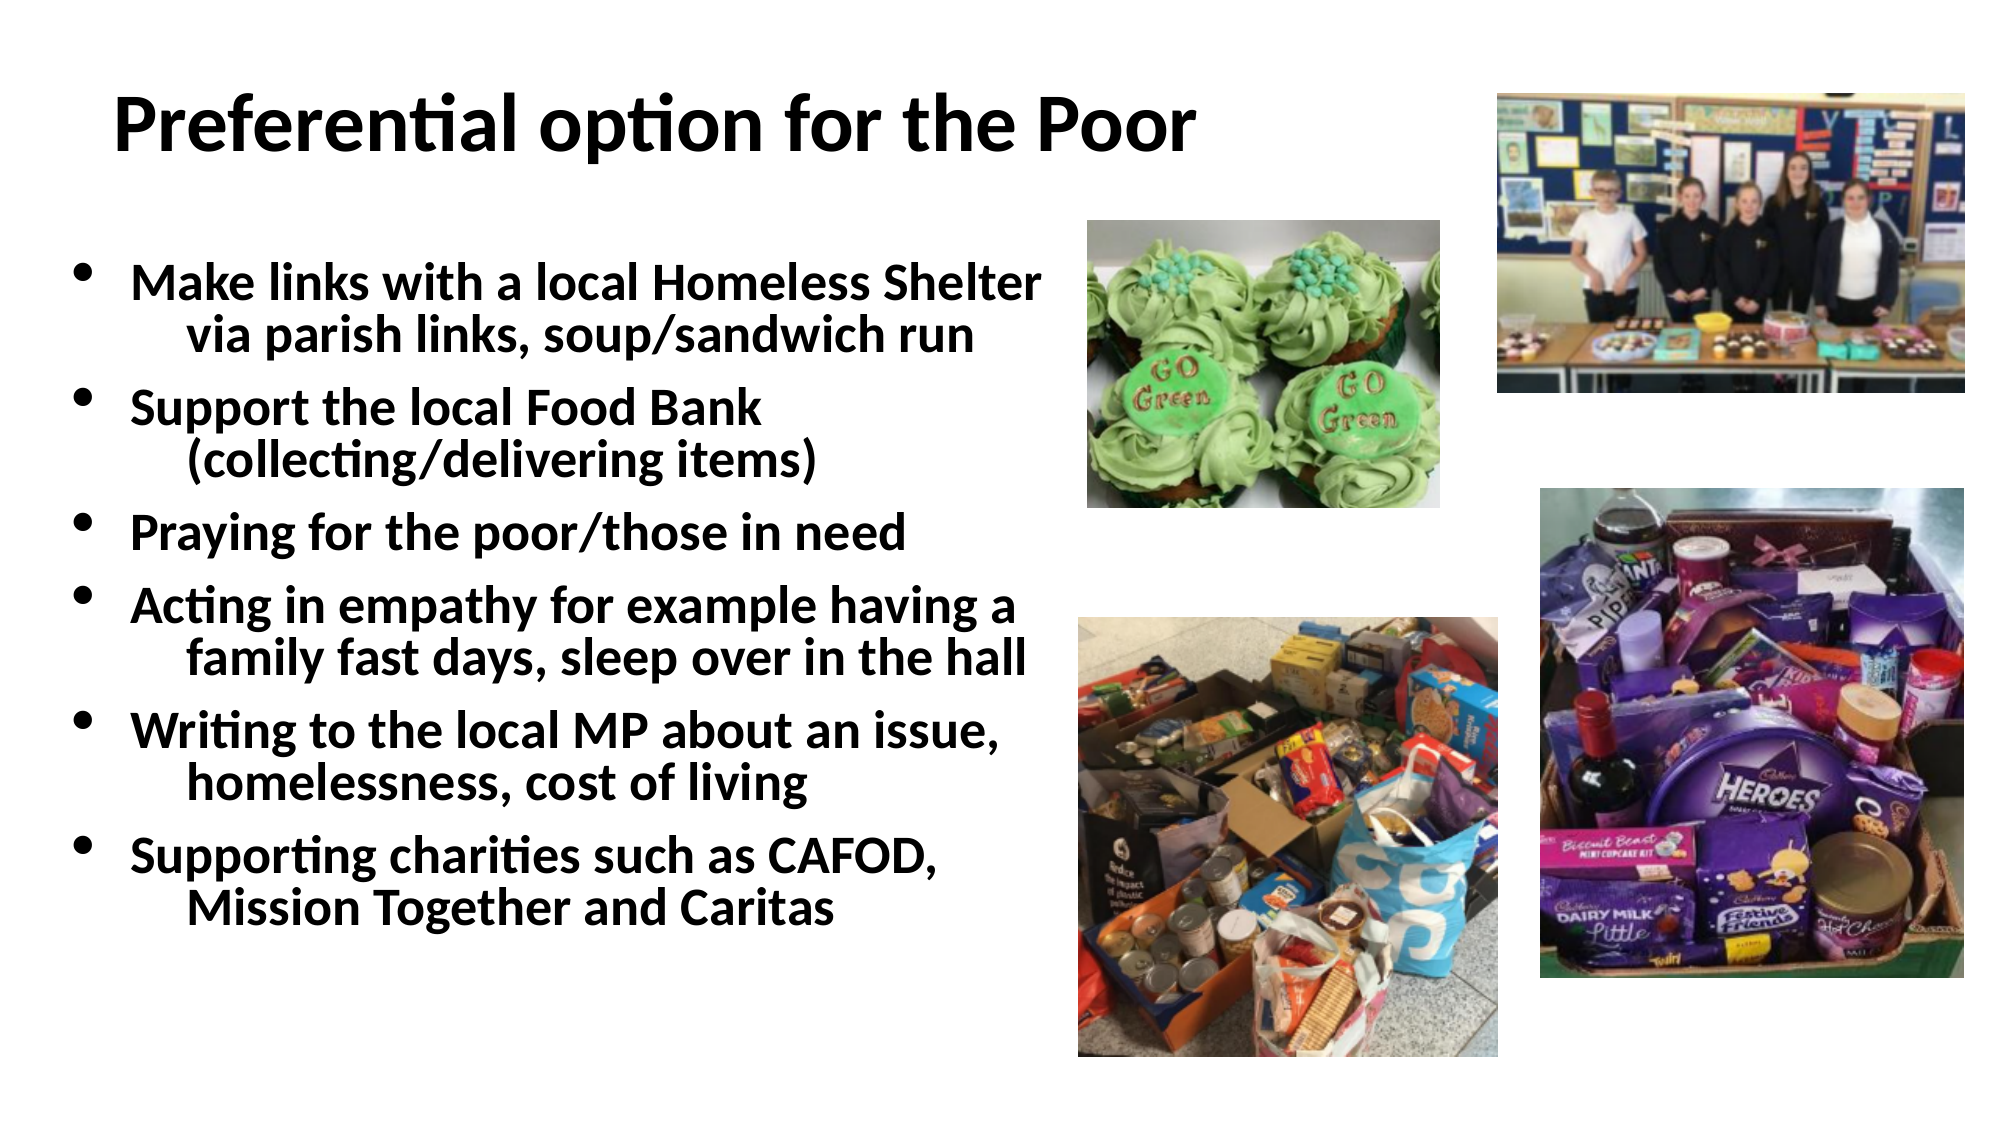

# A Preferential option for the Poor
Make links with a local Homeless Shelter via parish links, soup/sandwich run
Support the local Food Bank (collecting/delivering items)
Praying for the poor/those in need
Acting in empathy for example having a family fast days, sleep over in the hall
Writing to the local MP about an issue, homelessness, cost of living
Supporting charities such as CAFOD, Mission Together and Caritas